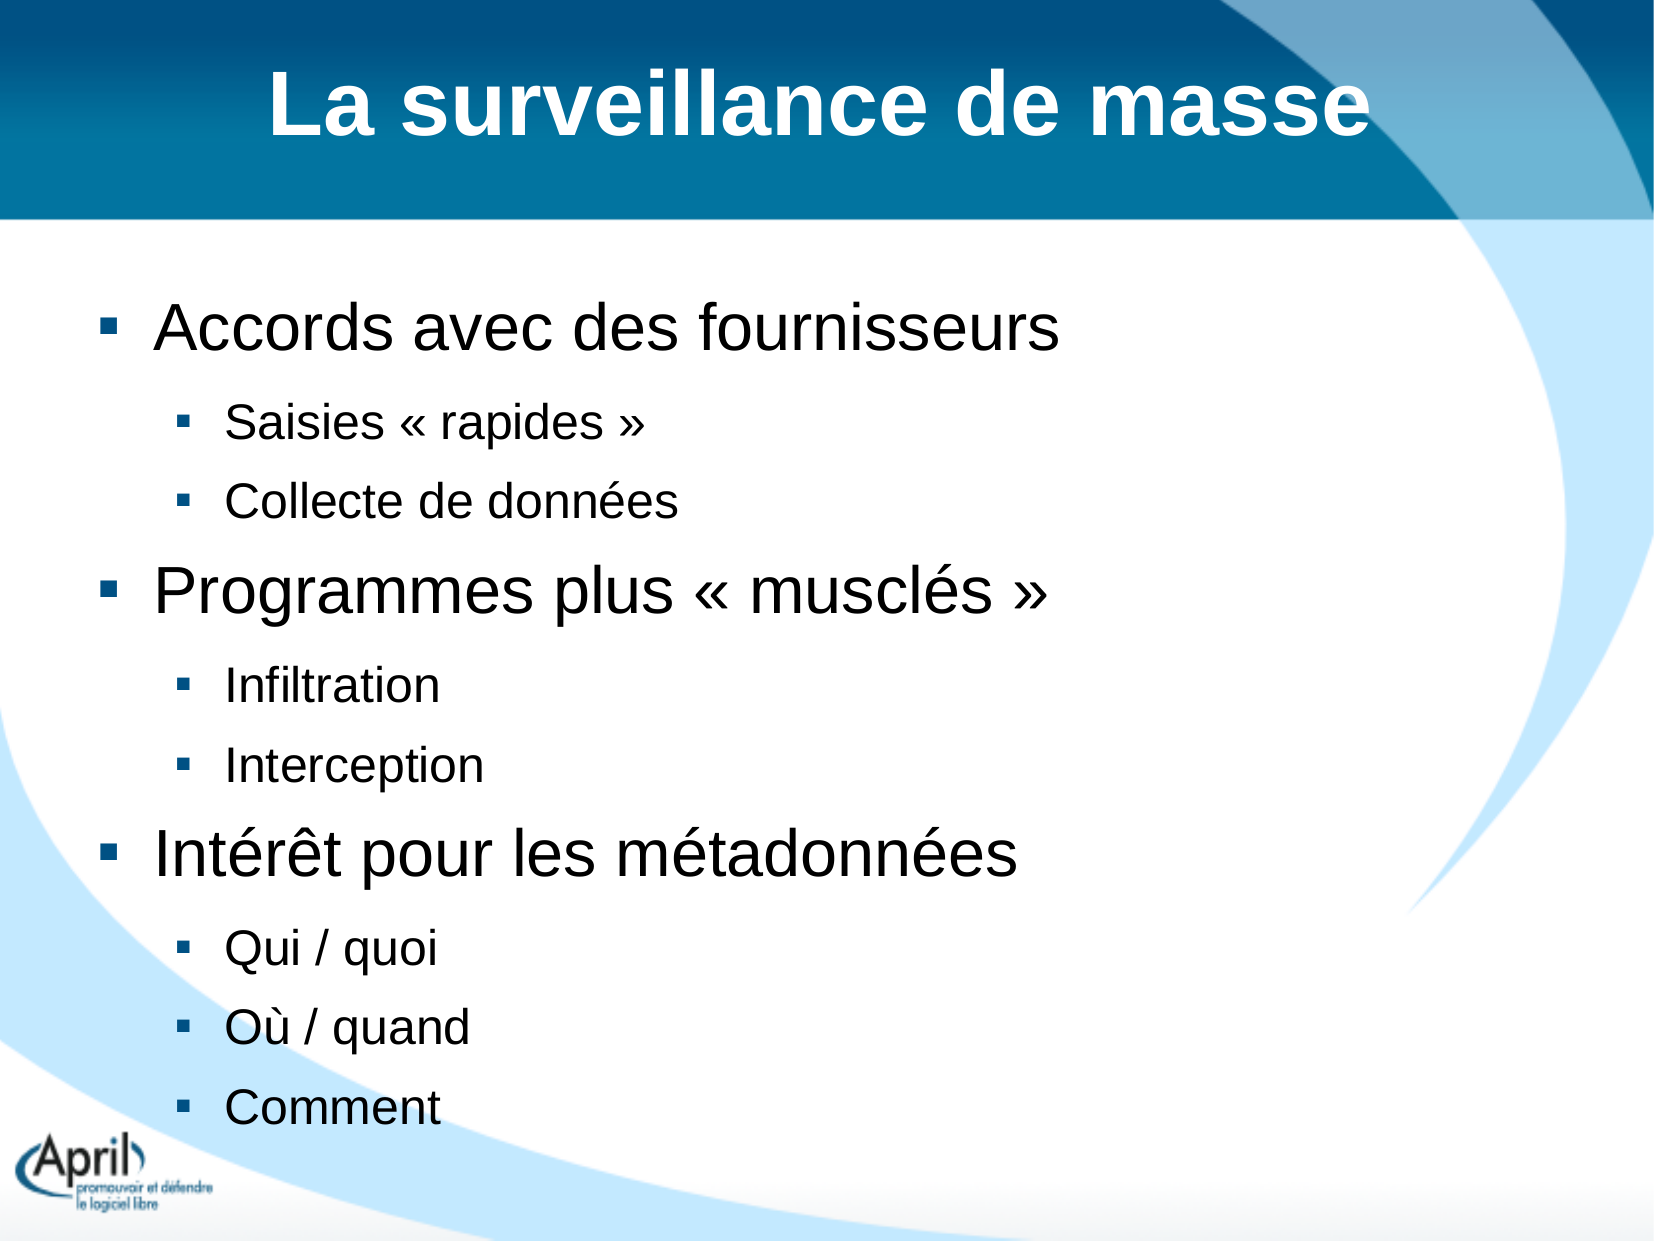

# La surveillance de masse
Accords avec des fournisseurs
Saisies « rapides »
Collecte de données
Programmes plus « musclés »
Infiltration
Interception
Intérêt pour les métadonnées
Qui / quoi
Où / quand
Comment